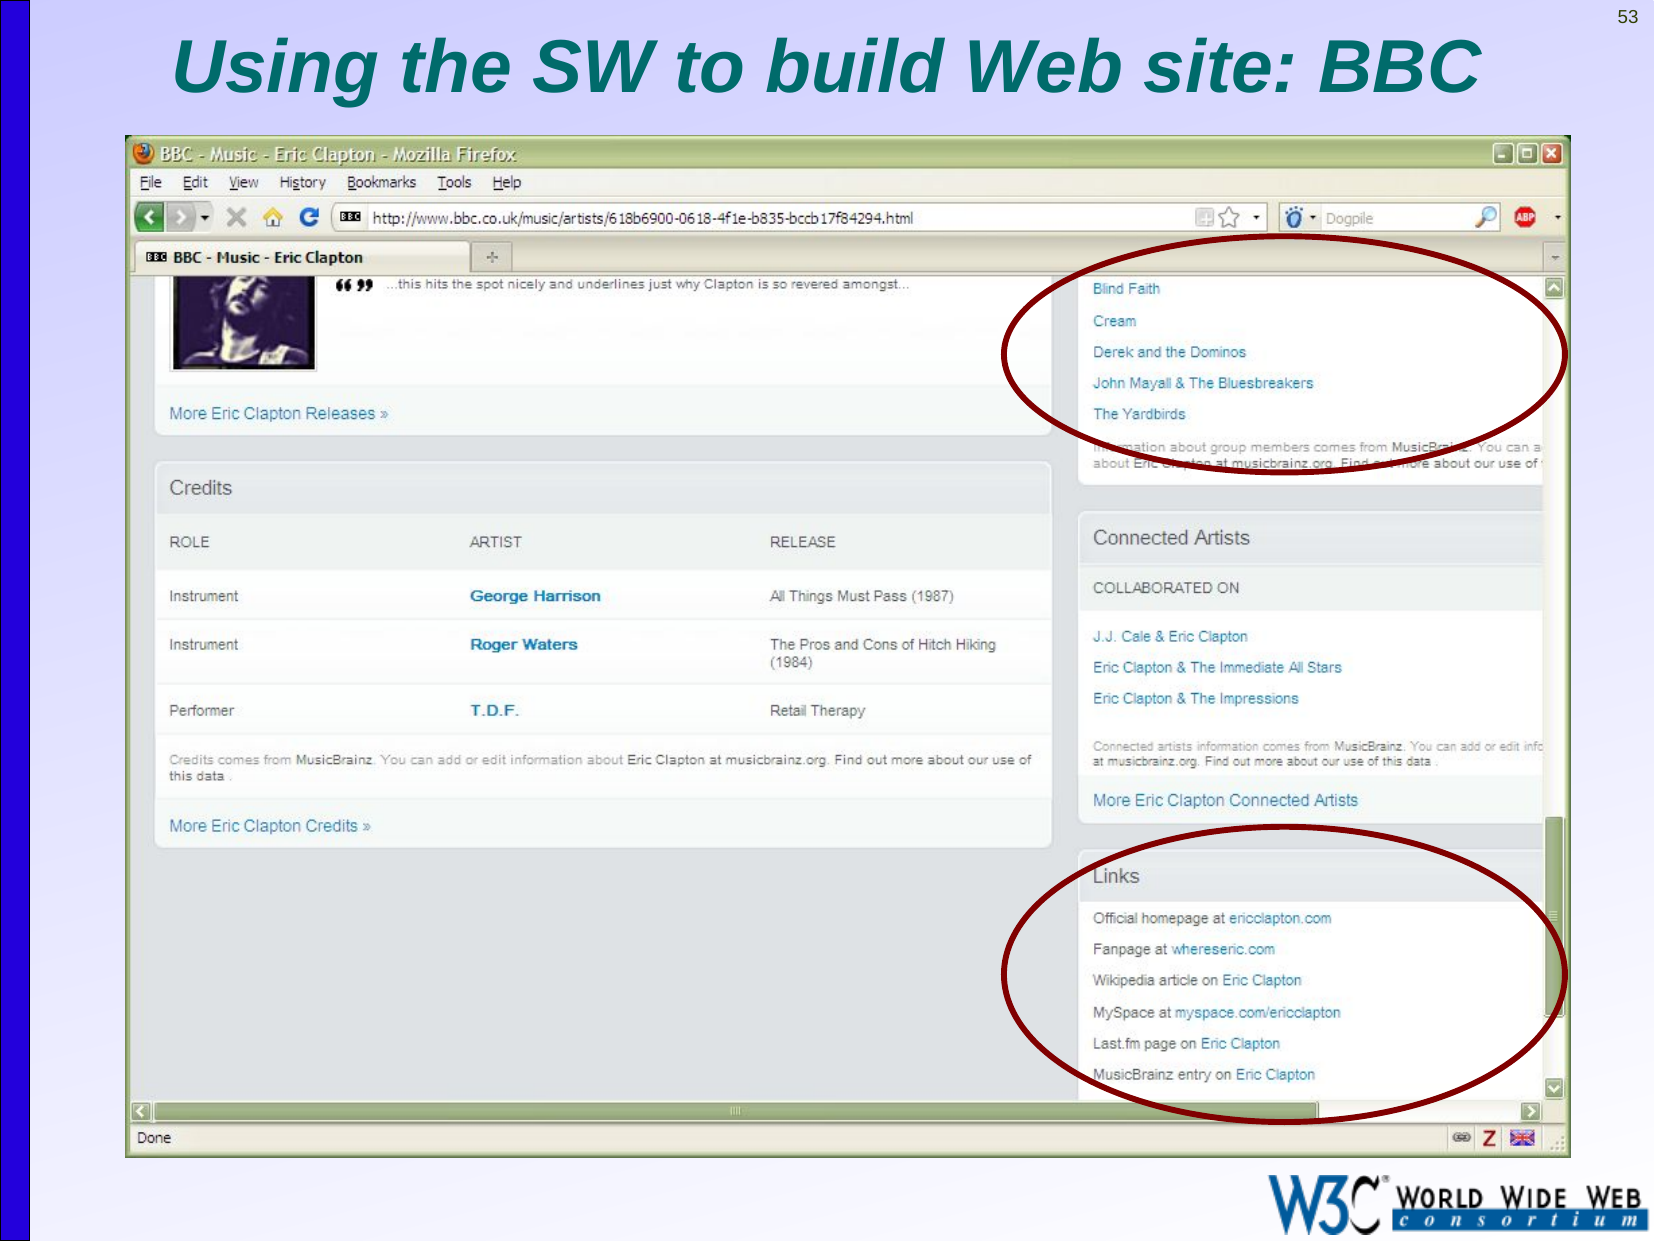

# Using the SW to build Web site: BBC